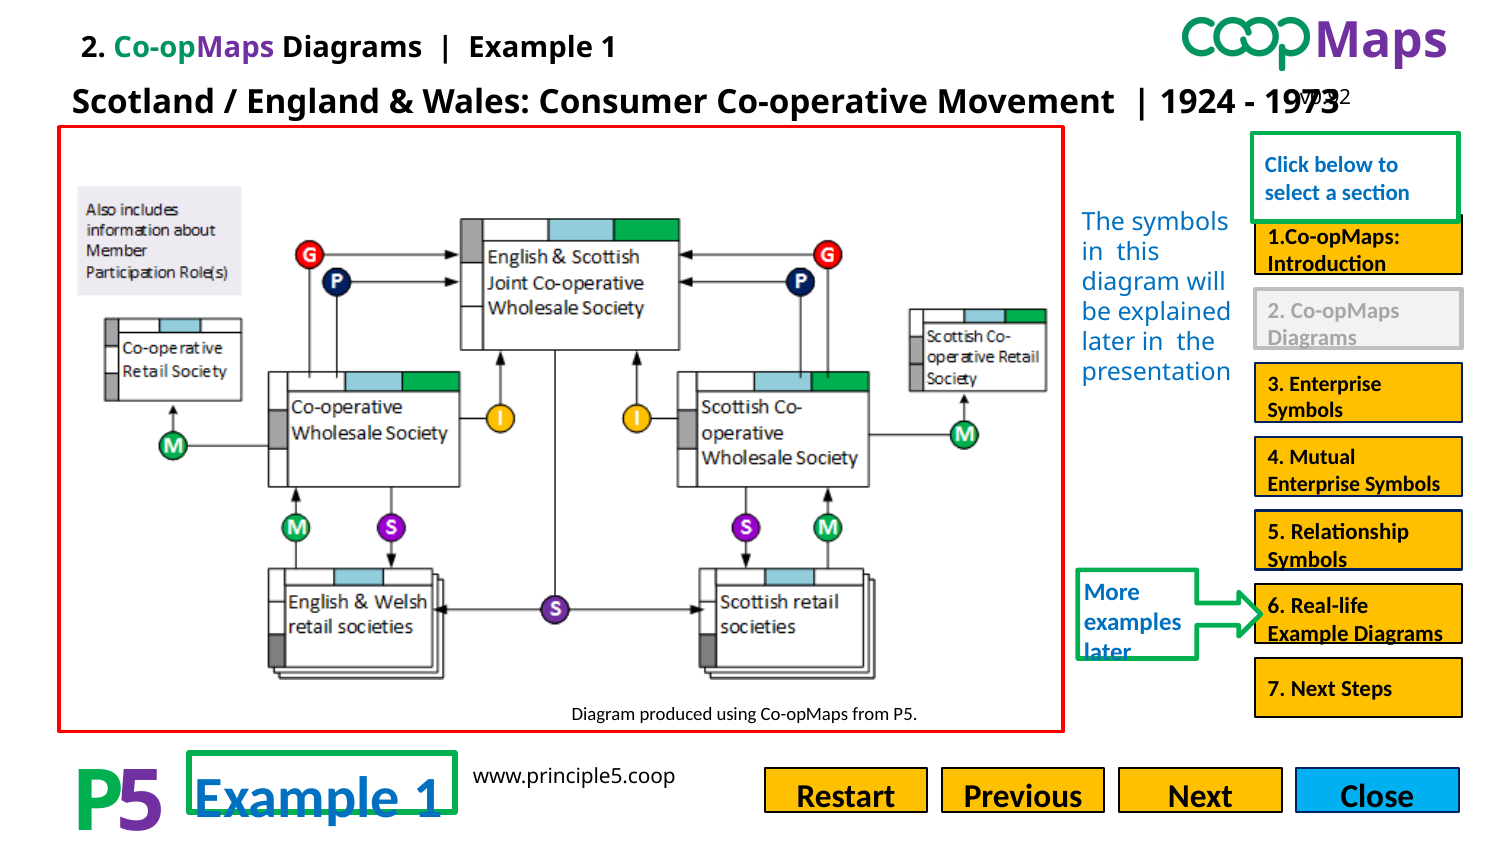

Maps
2. Co-opMaps Diagrams | Example 1
Scotland / England & Wales: Consumer Co-operative Movement | 1924 - 1973
 v0.92
Click below to select a section
The symbols in this diagram will be explained later in the presentation
1.Co-opMaps: Introduction
2. Co-opMaps Diagrams
3. Enterprise Symbols
4. Mutual Enterprise Symbols
5. Relationship Symbols
More examples later
6. Real-life Example Diagrams
7. Next Steps
Diagram produced using Co-opMaps from P5.
P
5
Example 1
 www.principle5.coop
Restart
Previous
Next
Close